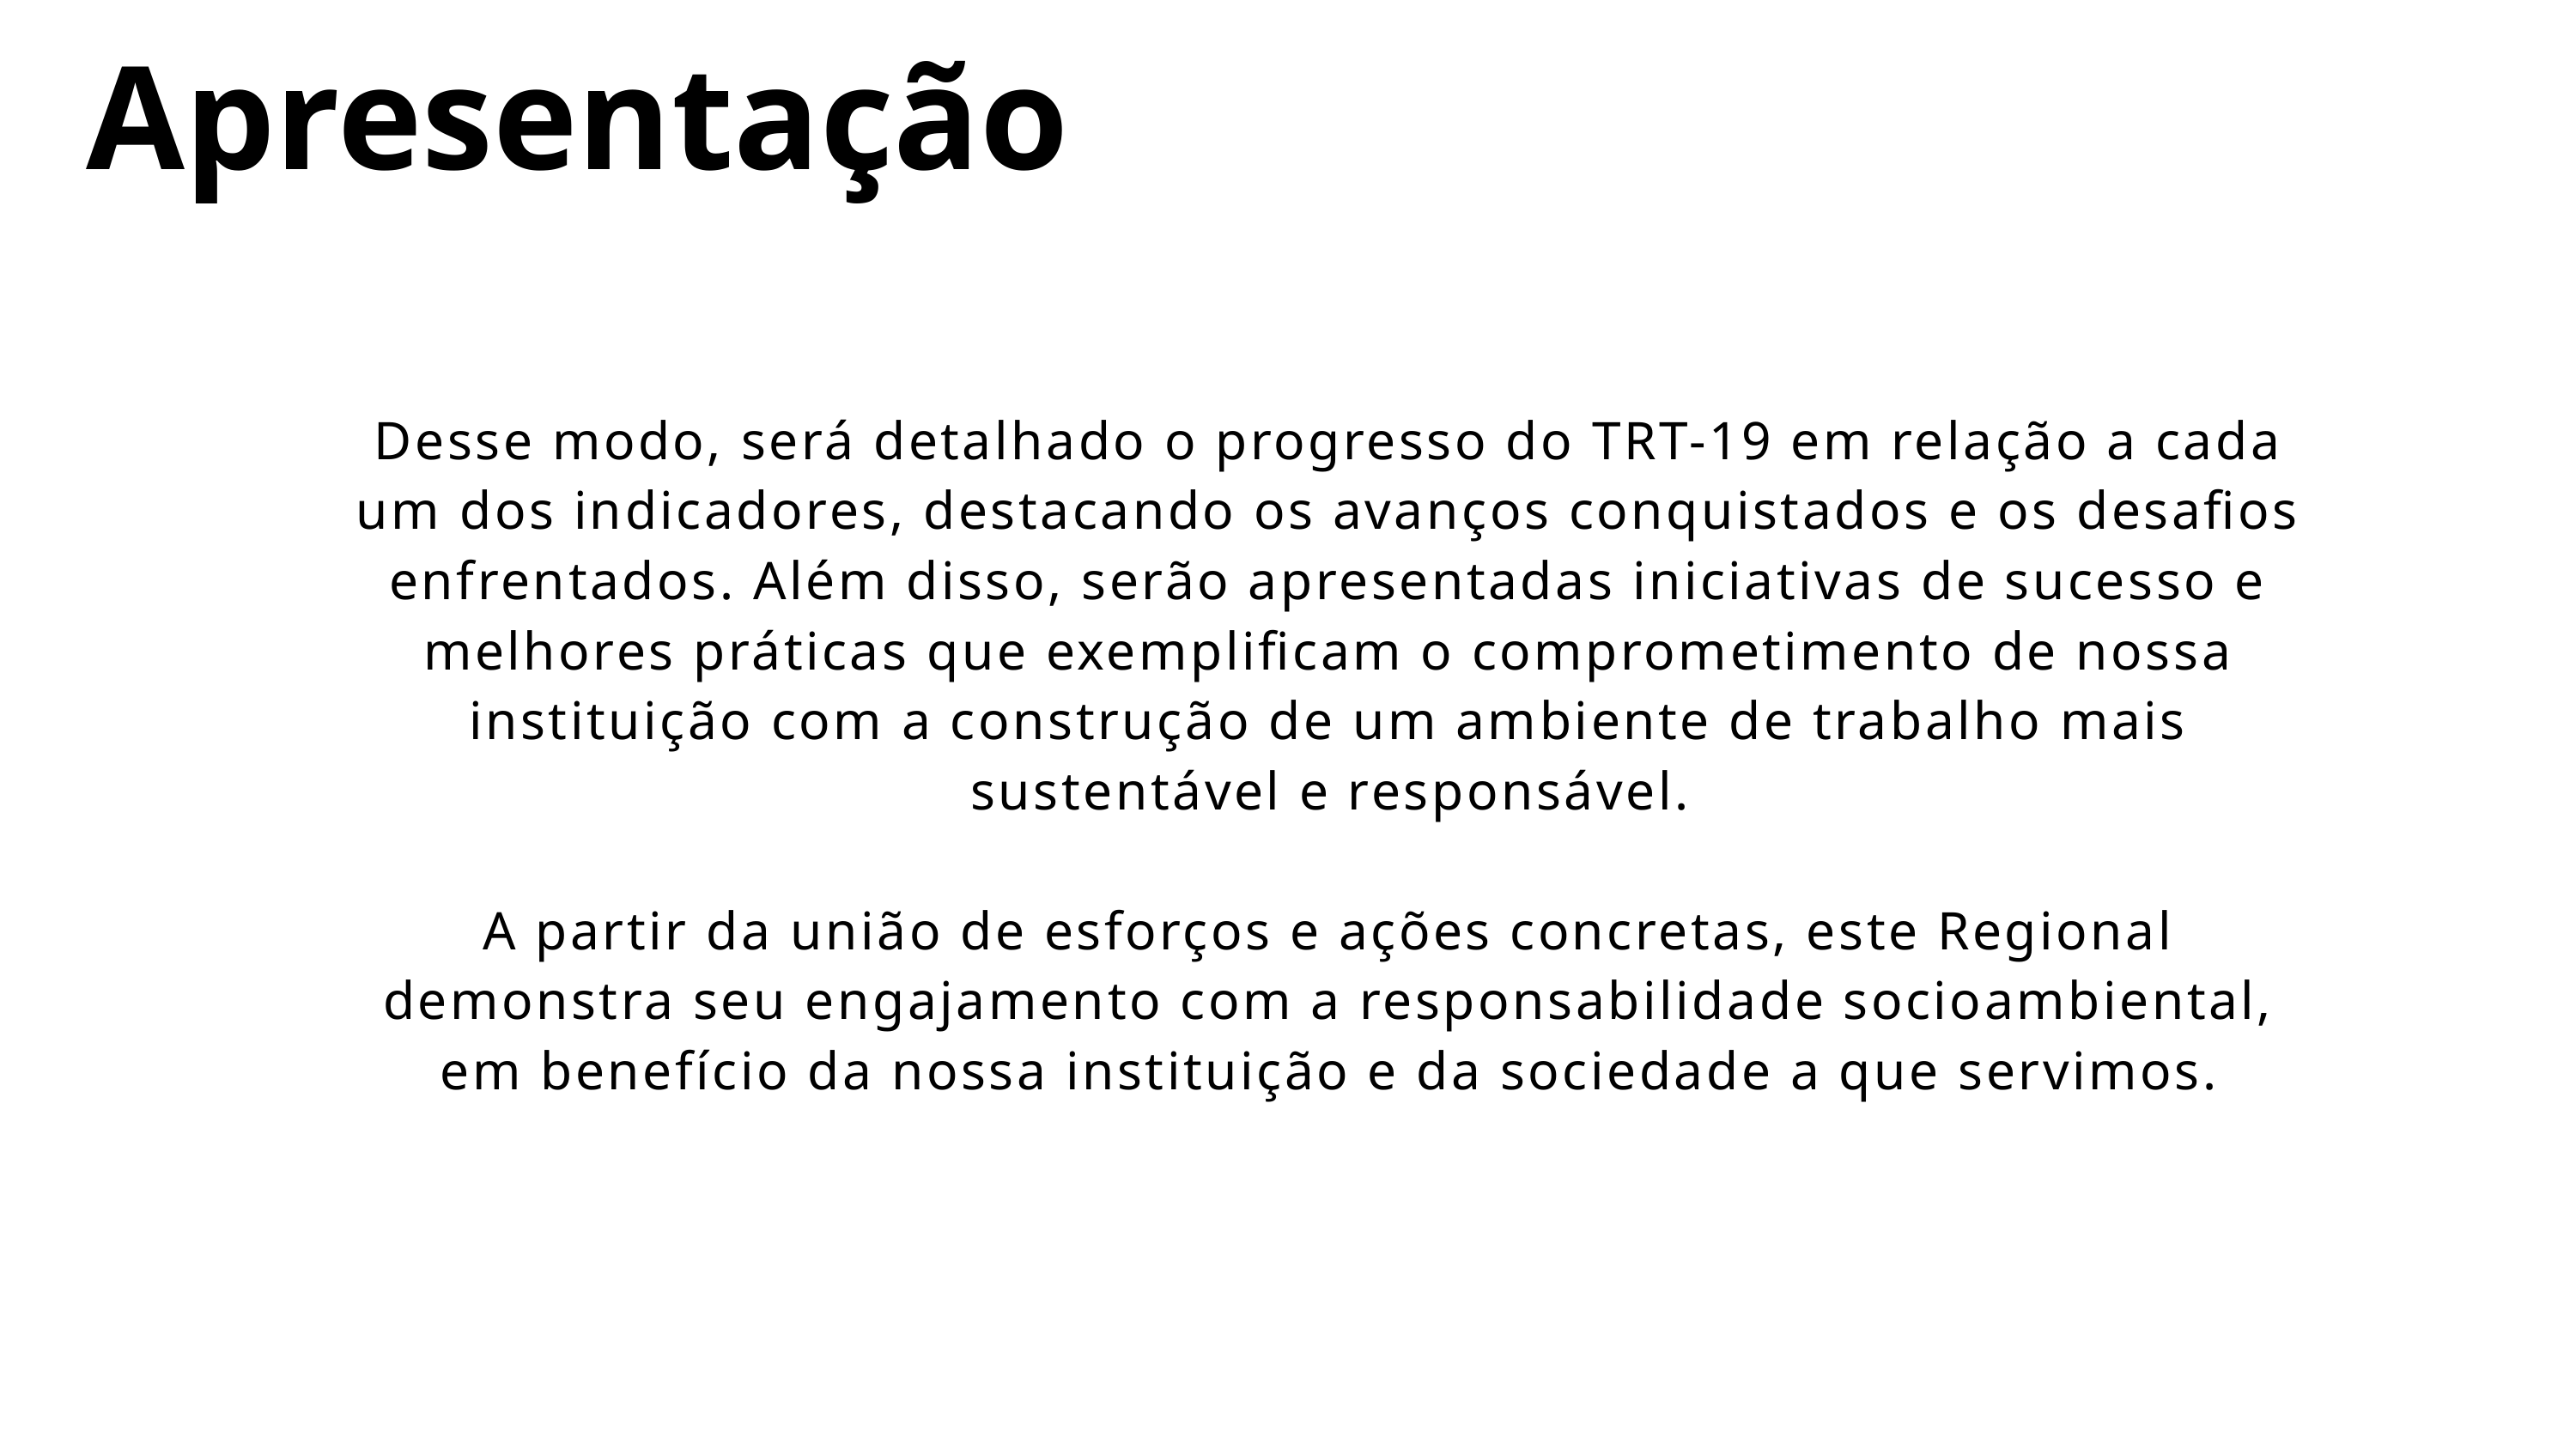

Apresentação
Desse modo, será detalhado o progresso do TRT-19 em relação a cada um dos indicadores, destacando os avanços conquistados e os desafios enfrentados. Além disso, serão apresentadas iniciativas de sucesso e melhores práticas que exemplificam o comprometimento de nossa instituição com a construção de um ambiente de trabalho mais sustentável e responsável.
A partir da união de esforços e ações concretas, este Regional demonstra seu engajamento com a responsabilidade socioambiental, em benefício da nossa instituição e da sociedade a que servimos.